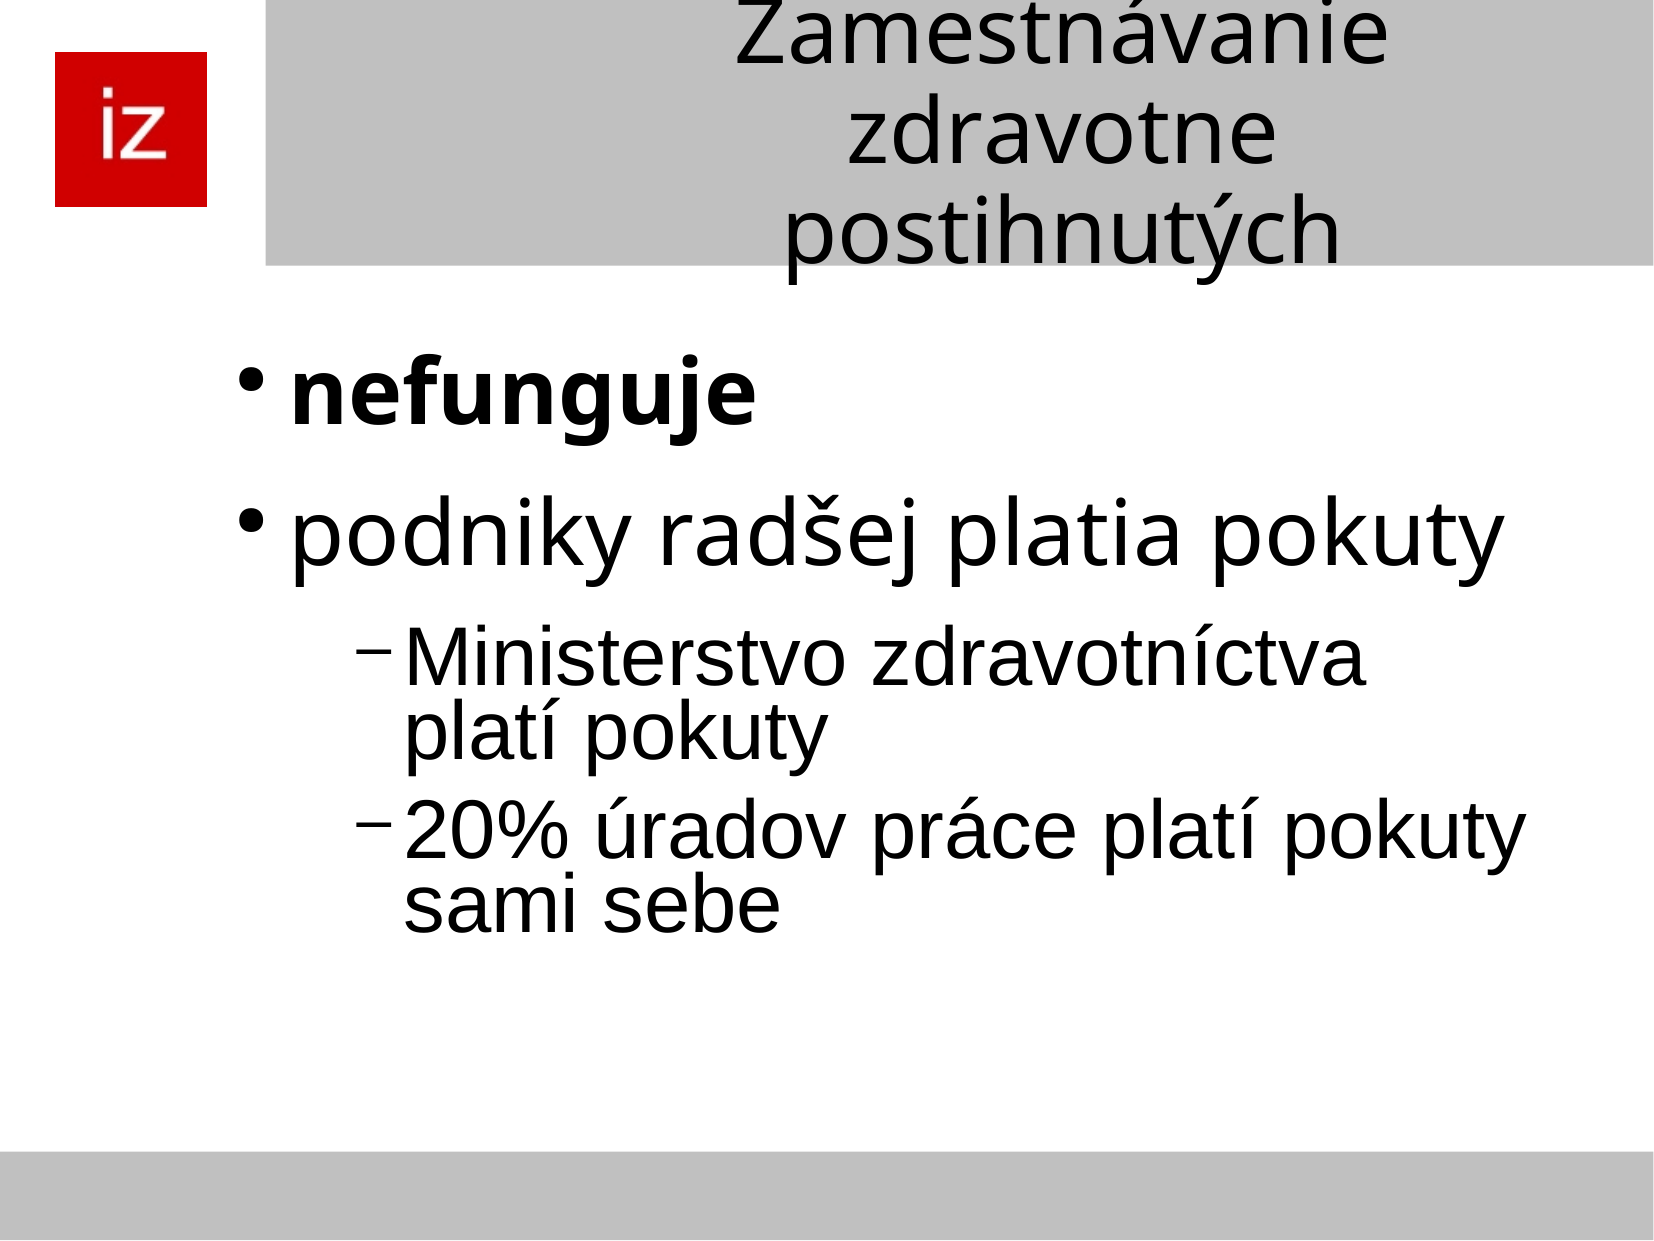

# Zamestnávanie zdravotne postihnutých
nefunguje
podniky radšej platia pokuty
Ministerstvo zdravotníctva platí pokuty
20% úradov práce platí pokuty sami sebe